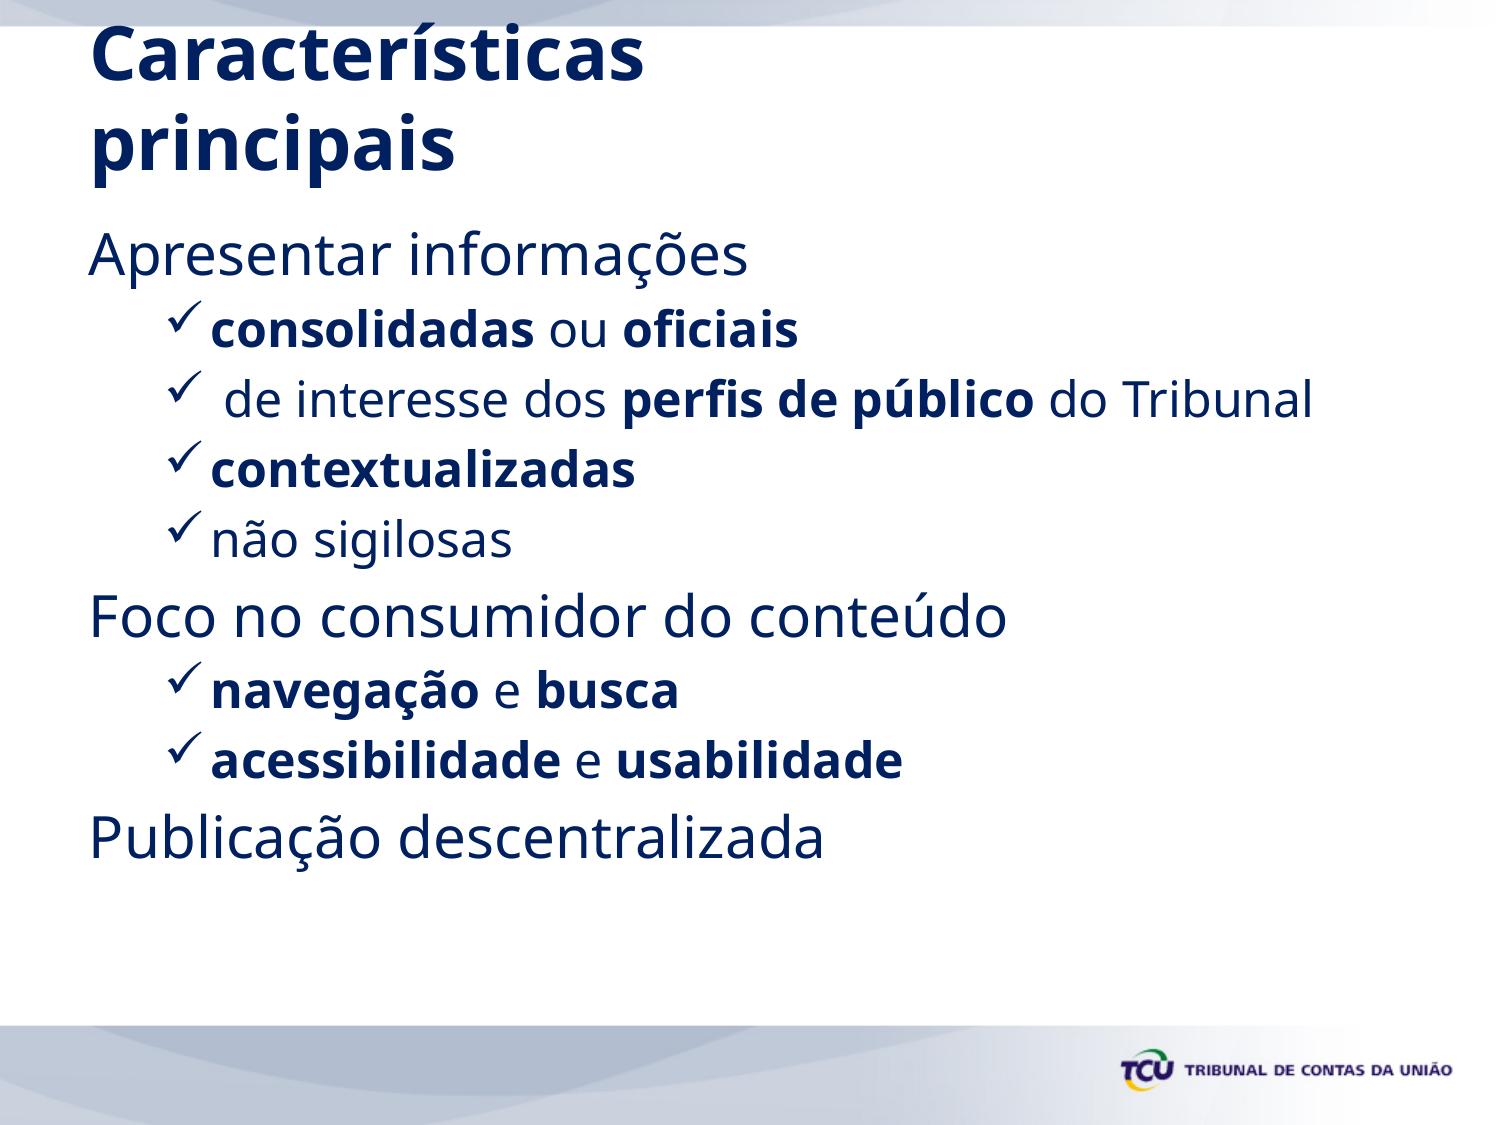

Características principais
#
Apresentar informações
consolidadas ou oficiais
 de interesse dos perfis de público do Tribunal
contextualizadas
não sigilosas
Foco no consumidor do conteúdo
navegação e busca
acessibilidade e usabilidade
Publicação descentralizada